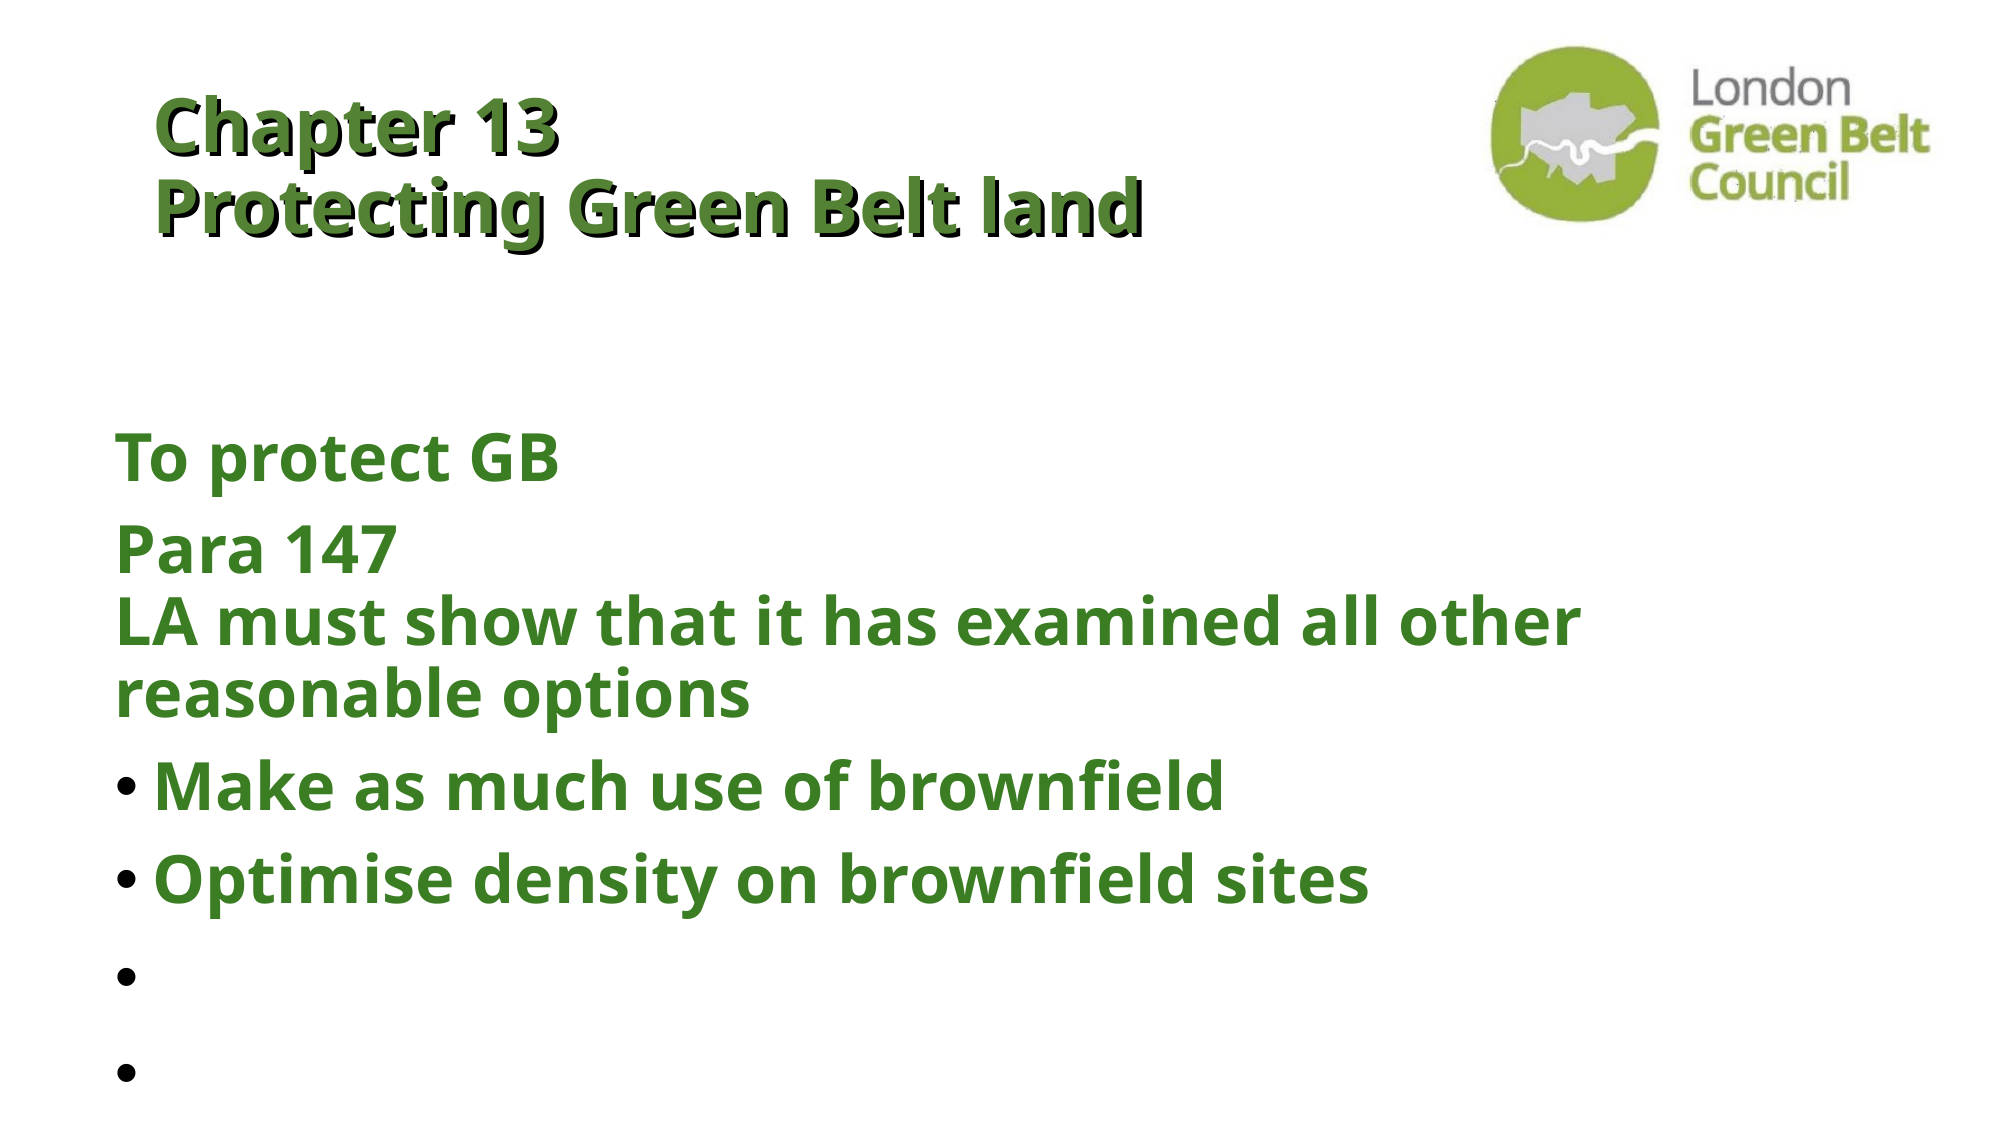

# Chapter 13 Protecting Green Belt land
To protect GB
Para 147
LA must show that it has examined all other reasonable options
Make as much use of brownfield
Optimise density on brownfield sites